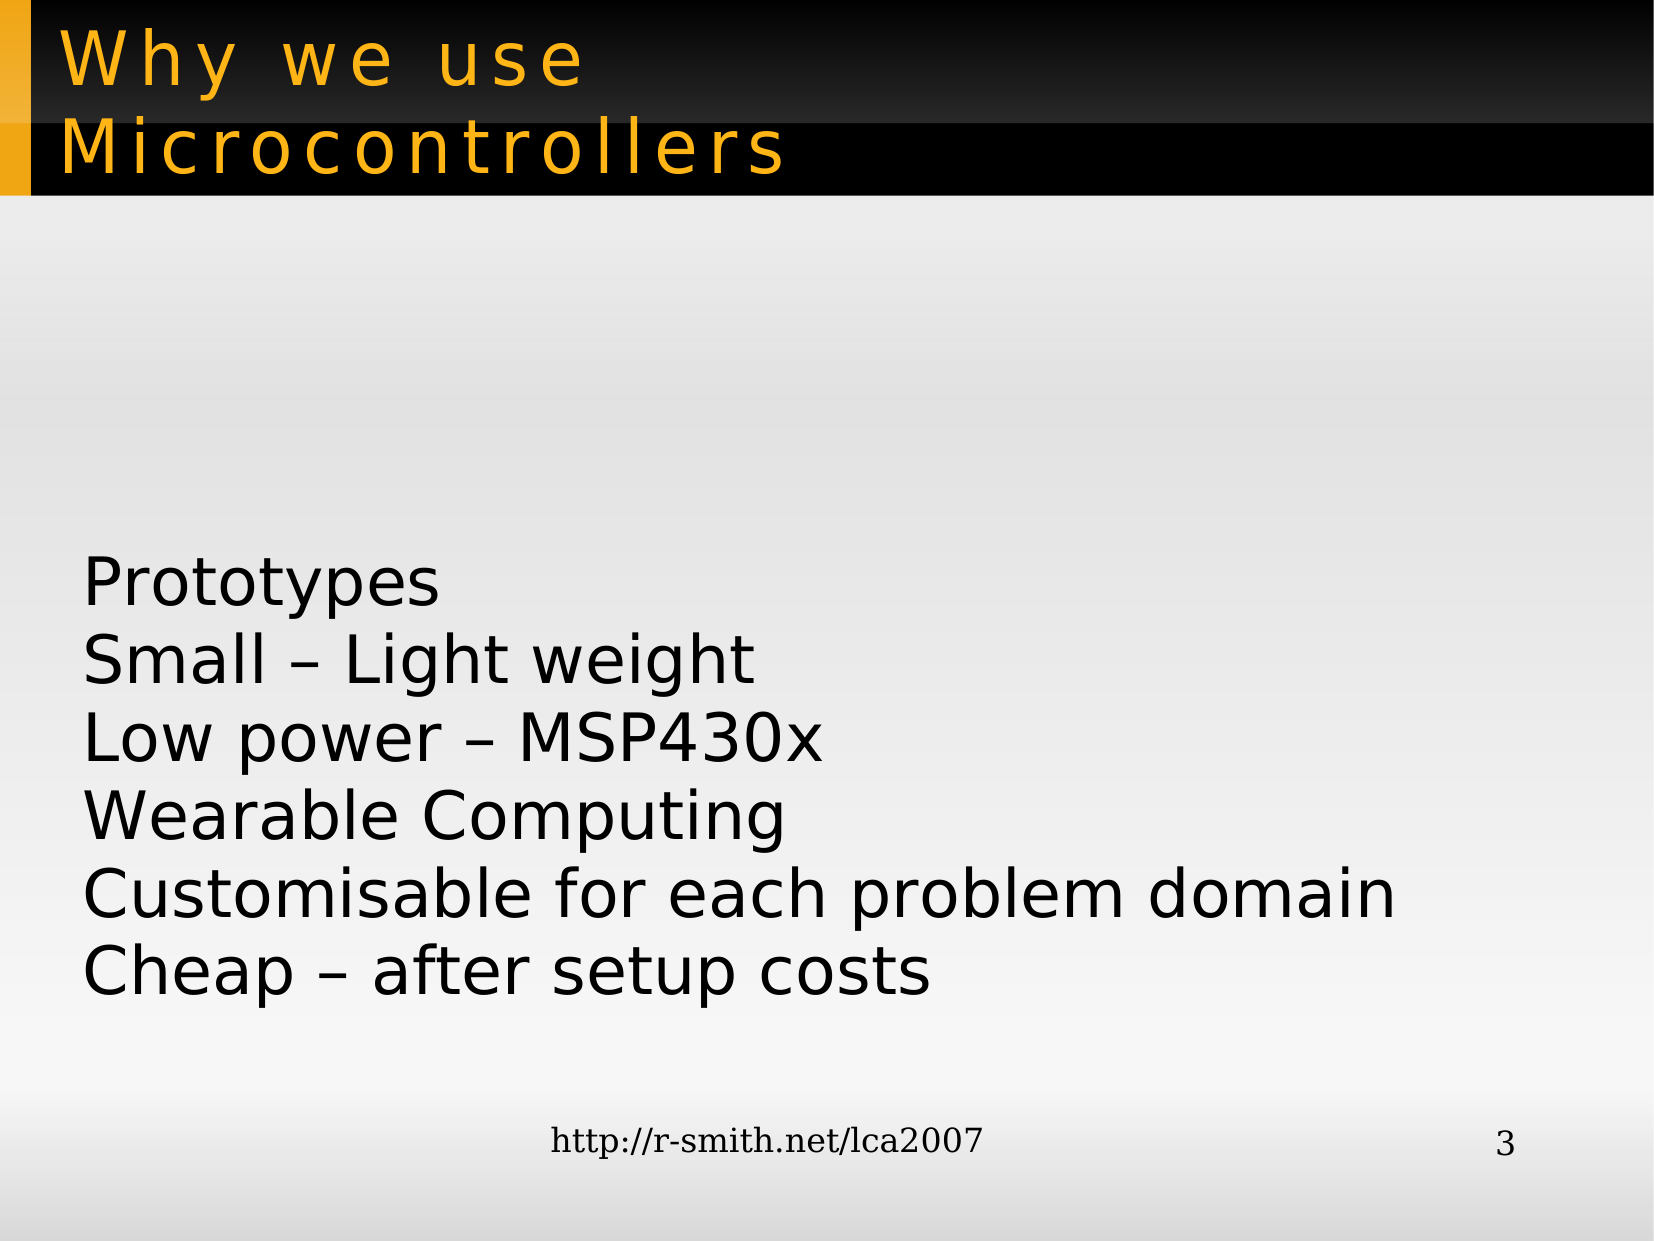

# Why we use Microcontrollers
Prototypes
Small – Light weight
Low power – MSP430x
Wearable Computing
Customisable for each problem domain
Cheap – after setup costs
http://r-smith.net/lca2007
3